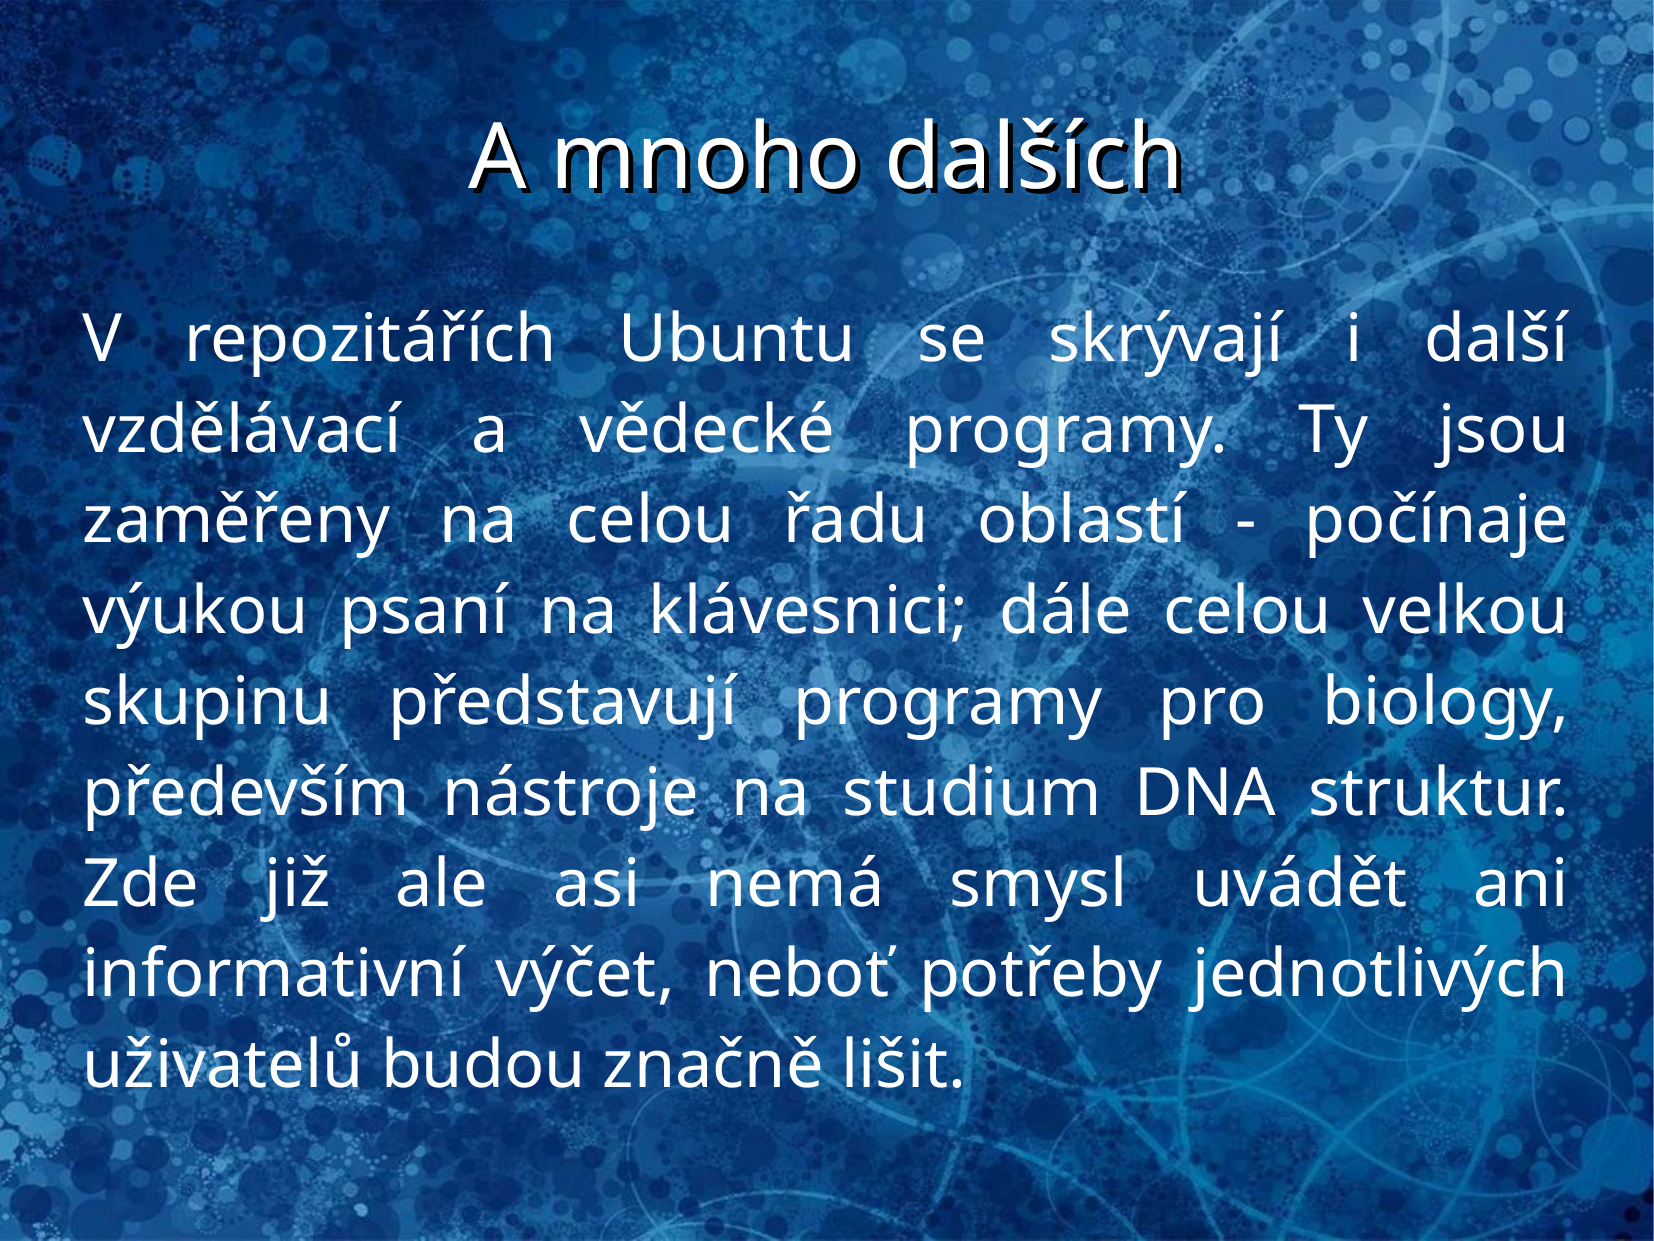

# A mnoho dalších
V repozitářích Ubuntu se skrývají i další vzdělávací a vědecké programy. Ty jsou zaměřeny na celou řadu oblastí - počínaje výukou psaní na klávesnici; dále celou velkou skupinu představují programy pro biology, především nástroje na studium DNA struktur. Zde již ale asi nemá smysl uvádět ani informativní výčet, neboť potřeby jednotlivých uživatelů budou značně lišit.